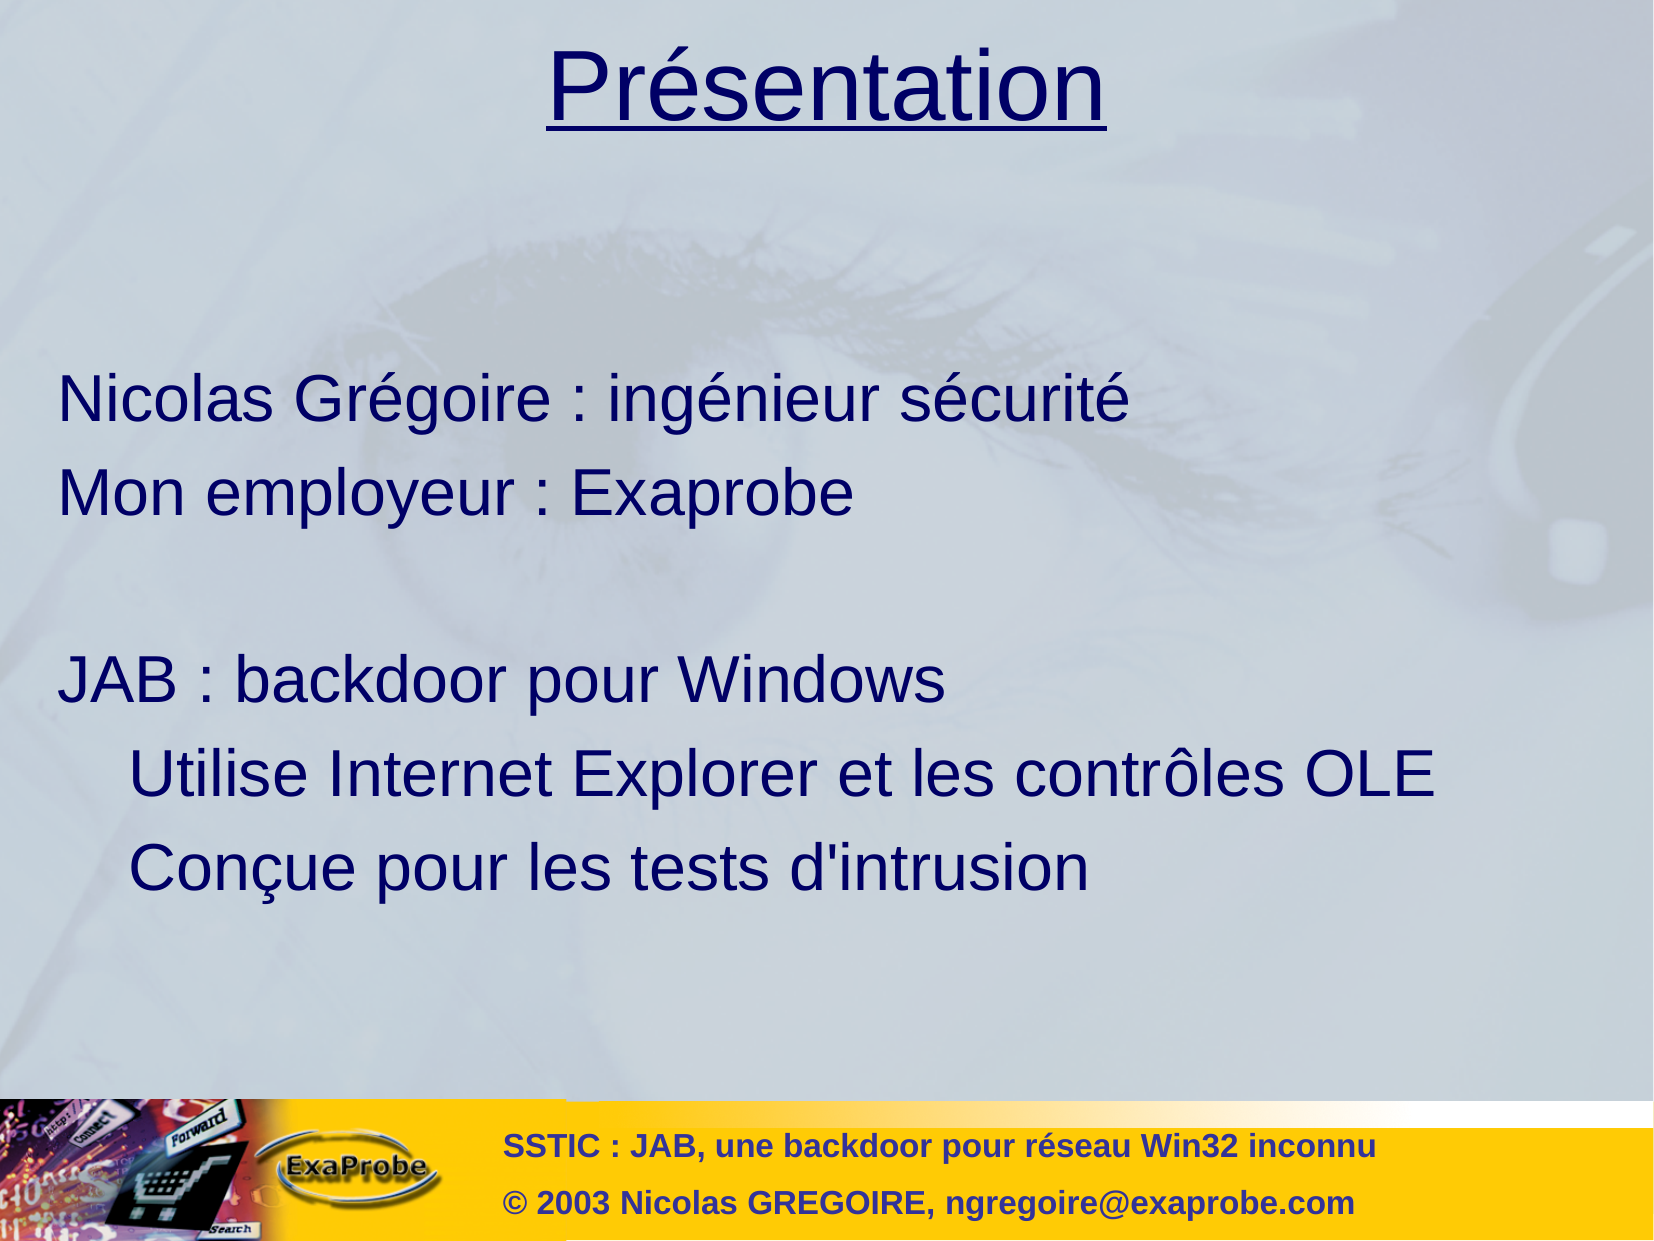

# Présentation
 Nicolas Grégoire : ingénieur sécurité
 Mon employeur : Exaprobe
 JAB : backdoor pour Windows
 Utilise Internet Explorer et les contrôles OLE
 Conçue pour les tests d'intrusion